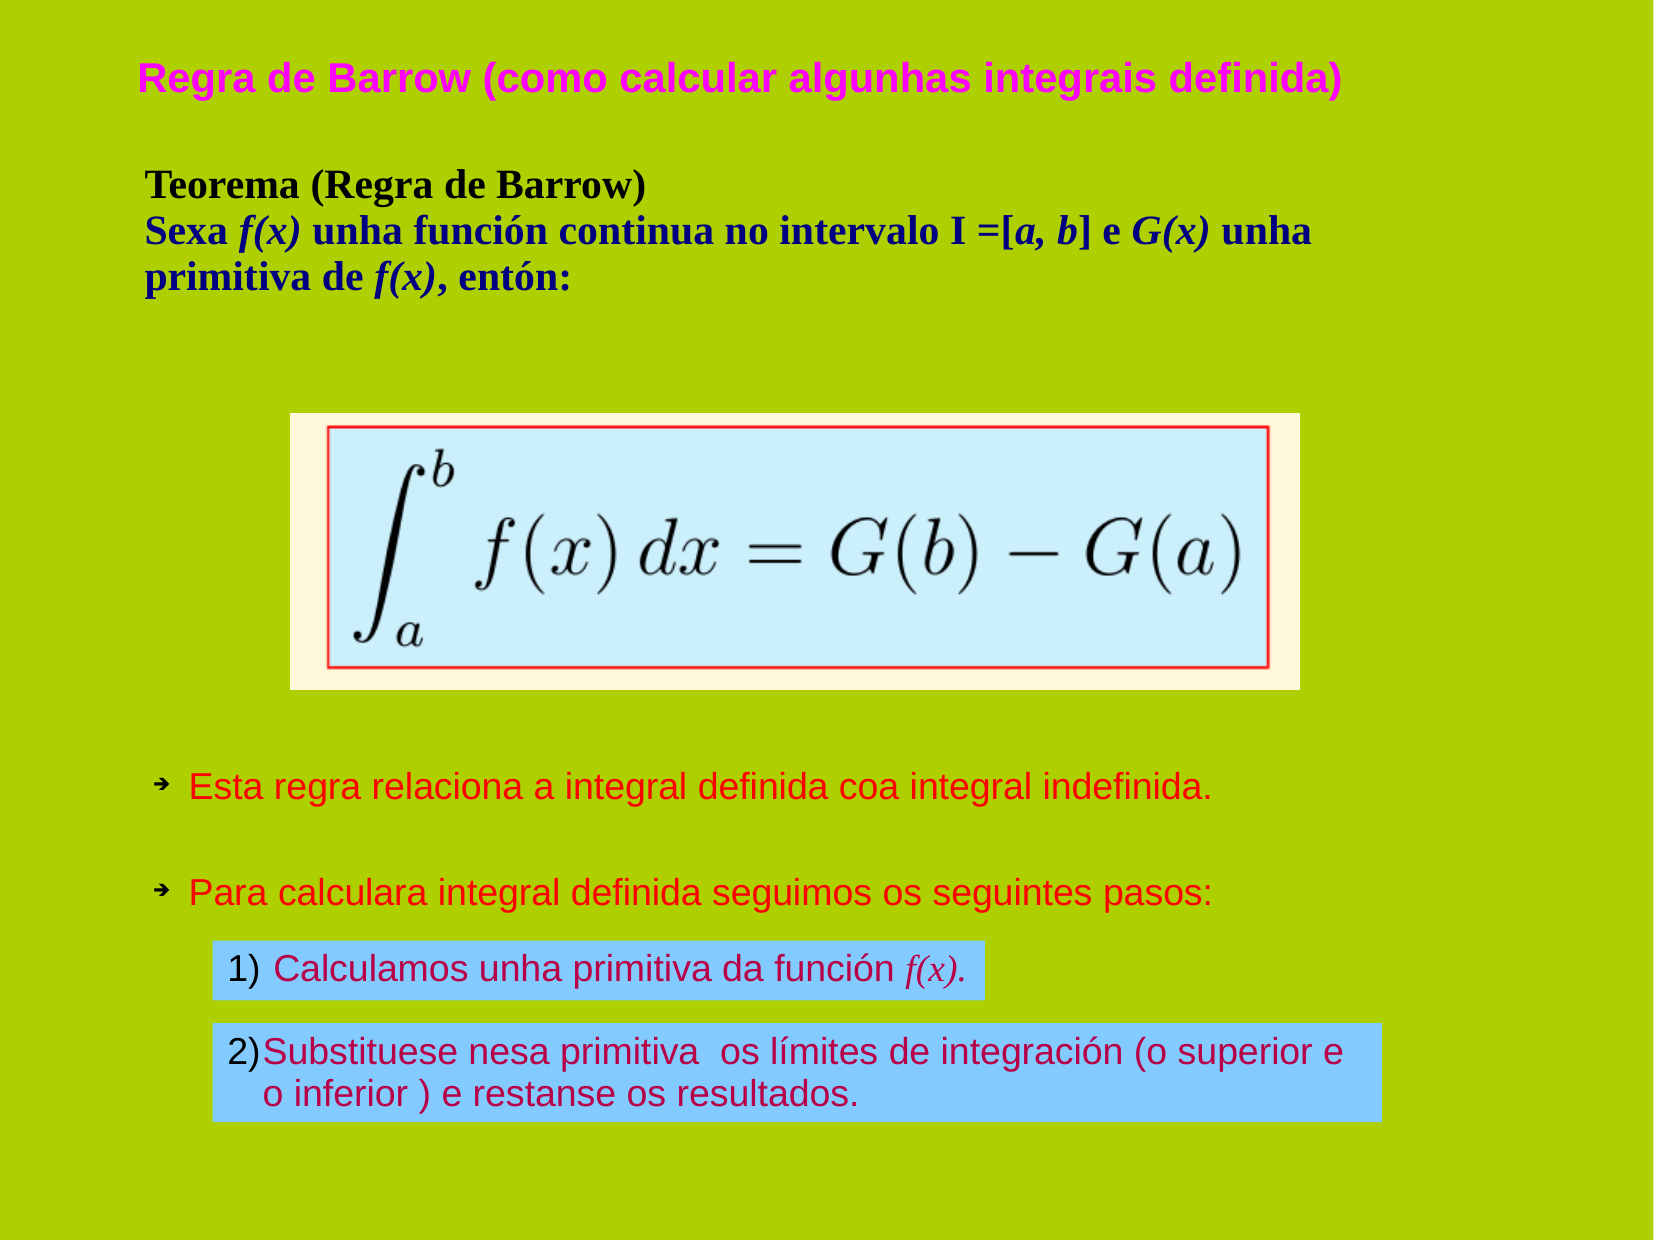

Regra de Barrow (como calcular algunhas integrais definida)
Teorema (Regra de Barrow)
Sexa f(x) unha función continua no intervalo I =[a, b] e G(x) unha primitiva de f(x), entón:
Esta regra relaciona a integral definida coa integral indefinida.
Para calculara integral definida seguimos os seguintes pasos:
 Calculamos unha primitiva da función f(x).
Substituese nesa primitiva os límites de integración (o superior e o inferior ) e restanse os resultados.